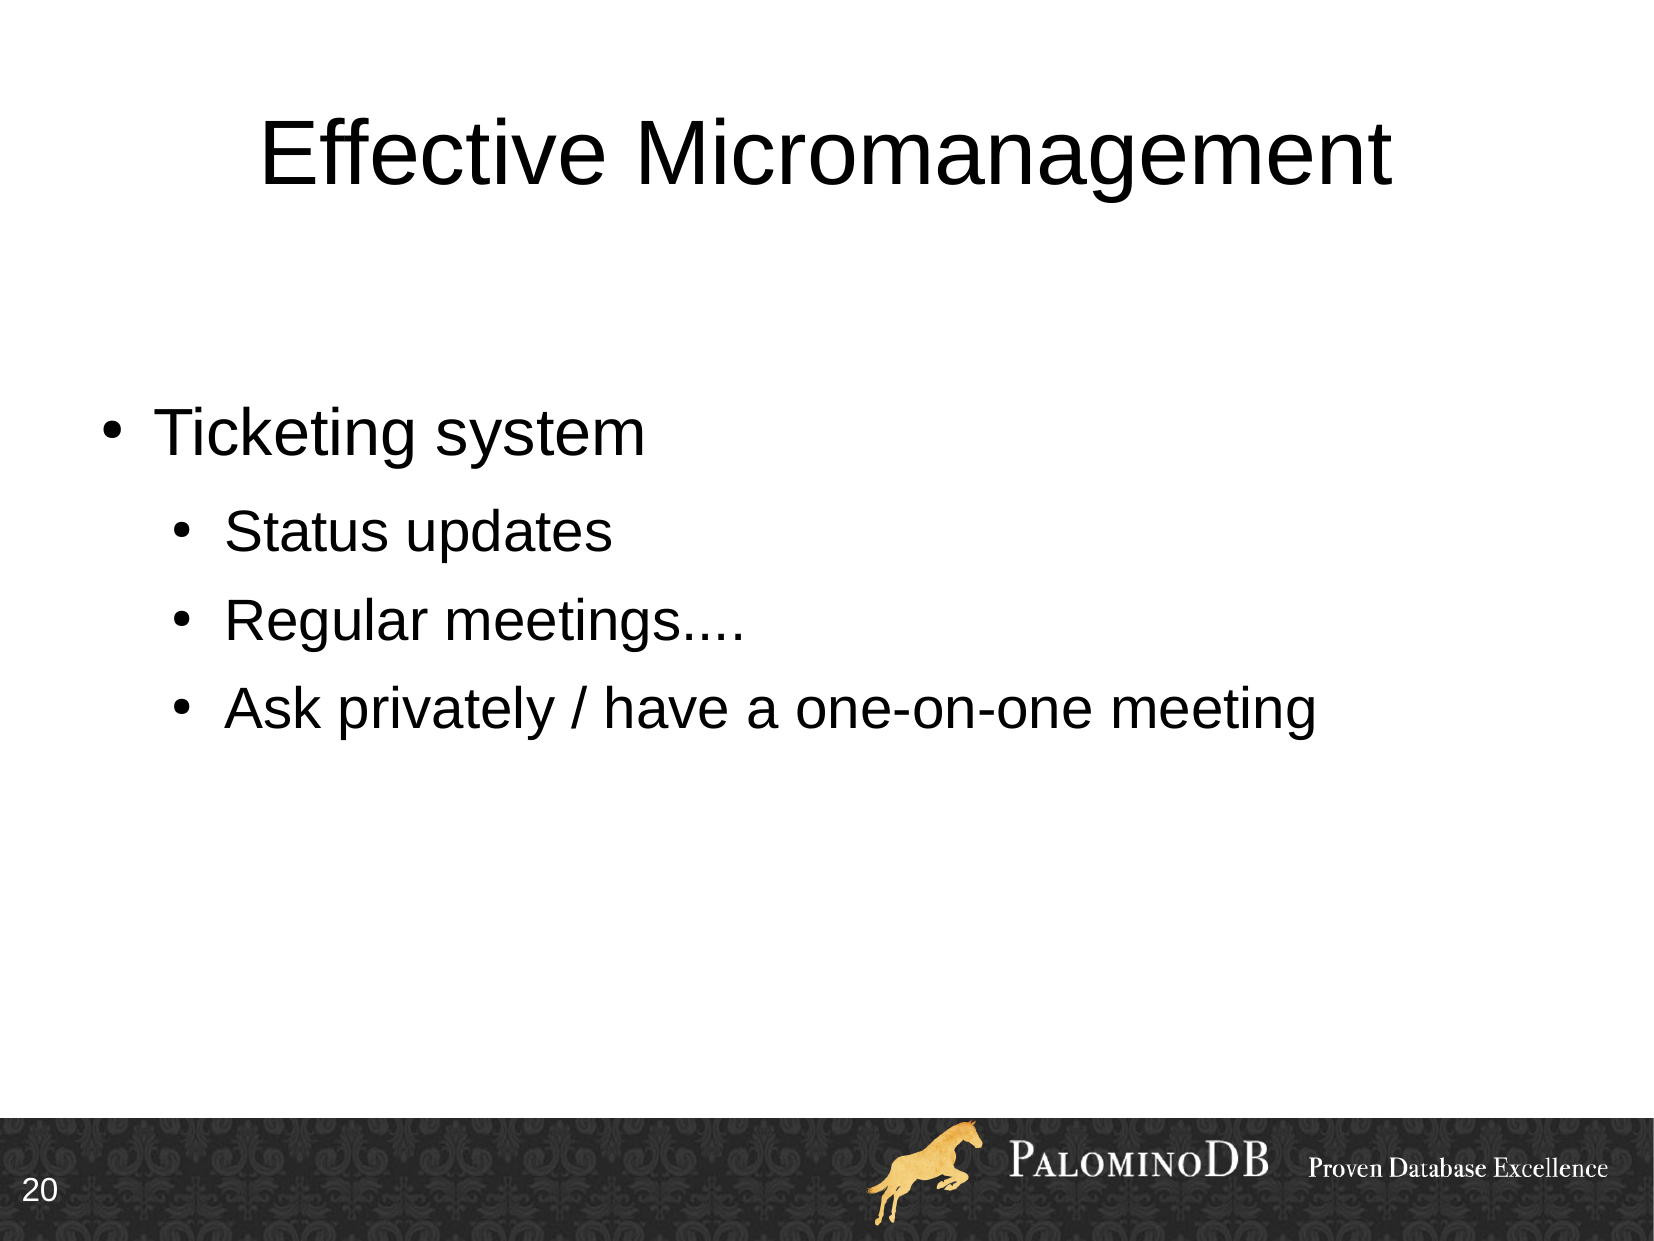

# Effective Micromanagement
Ticketing system
Status updates
Regular meetings....
Ask privately / have a one-on-one meeting